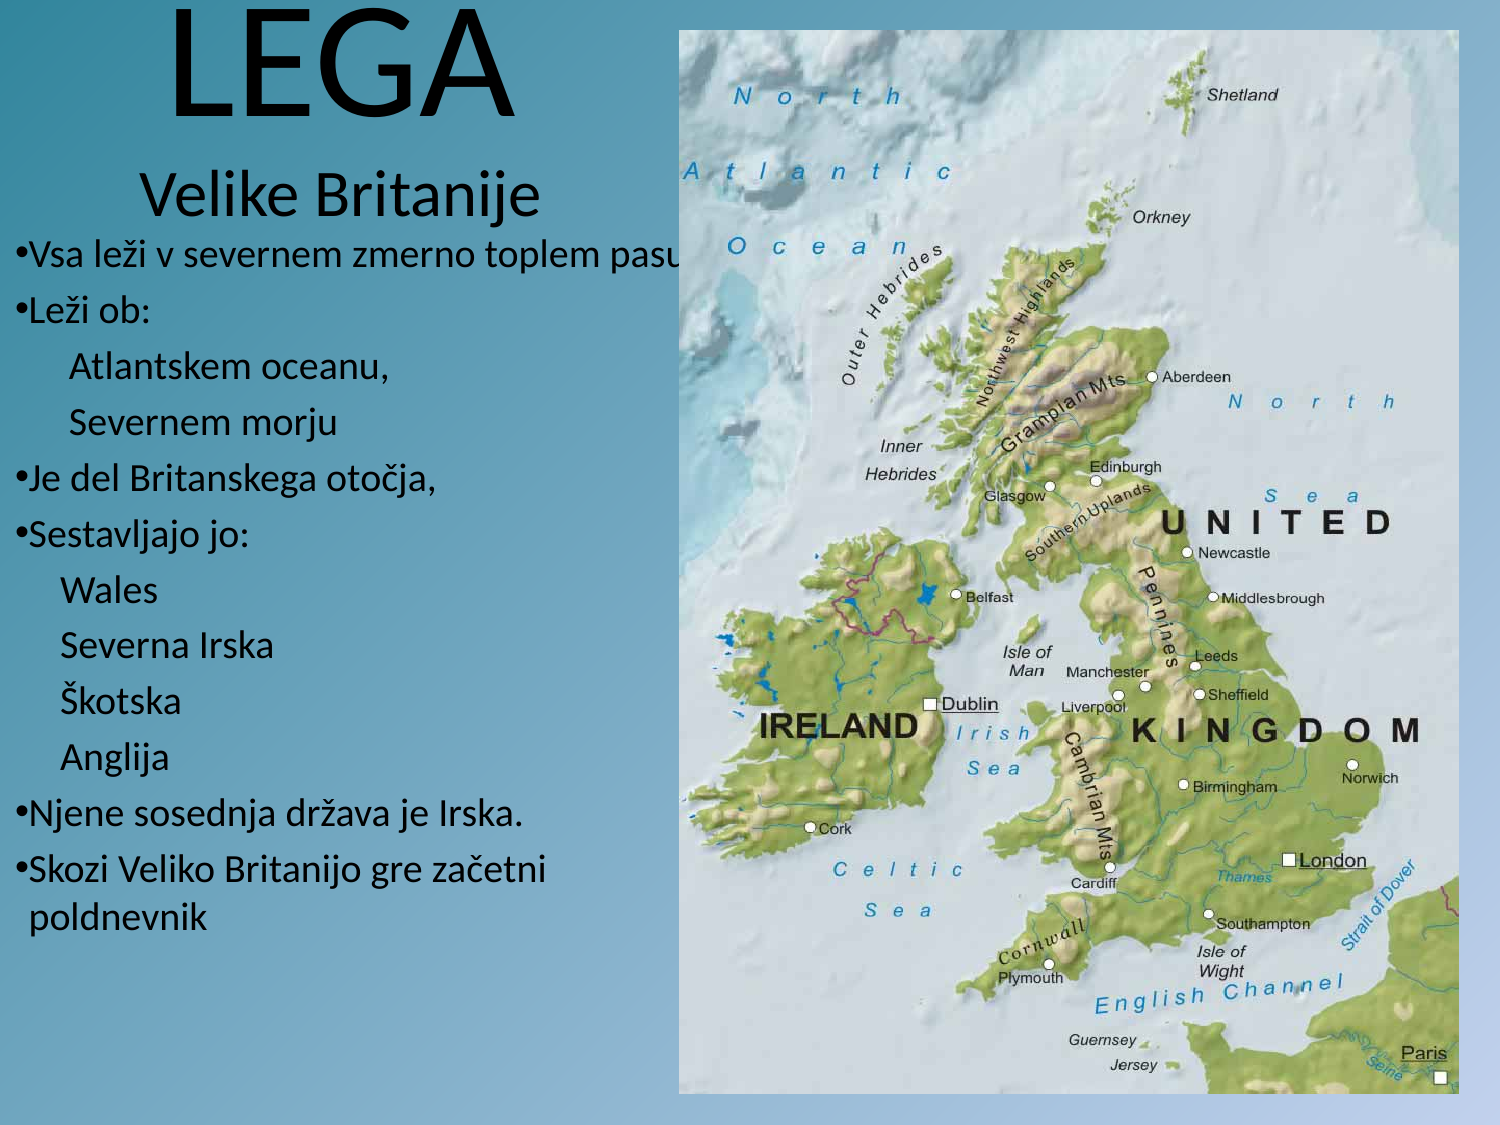

# LEGA Velike Britanije
Vsa leži v severnem zmerno toplem pasu.
Leži ob:
 Atlantskem oceanu,
 Severnem morju
Je del Britanskega otočja,
Sestavljajo jo:
 Wales
 Severna Irska
 Škotska
 Anglija
Njene sosednja država je Irska.
Skozi Veliko Britanijo gre začetni poldnevnik